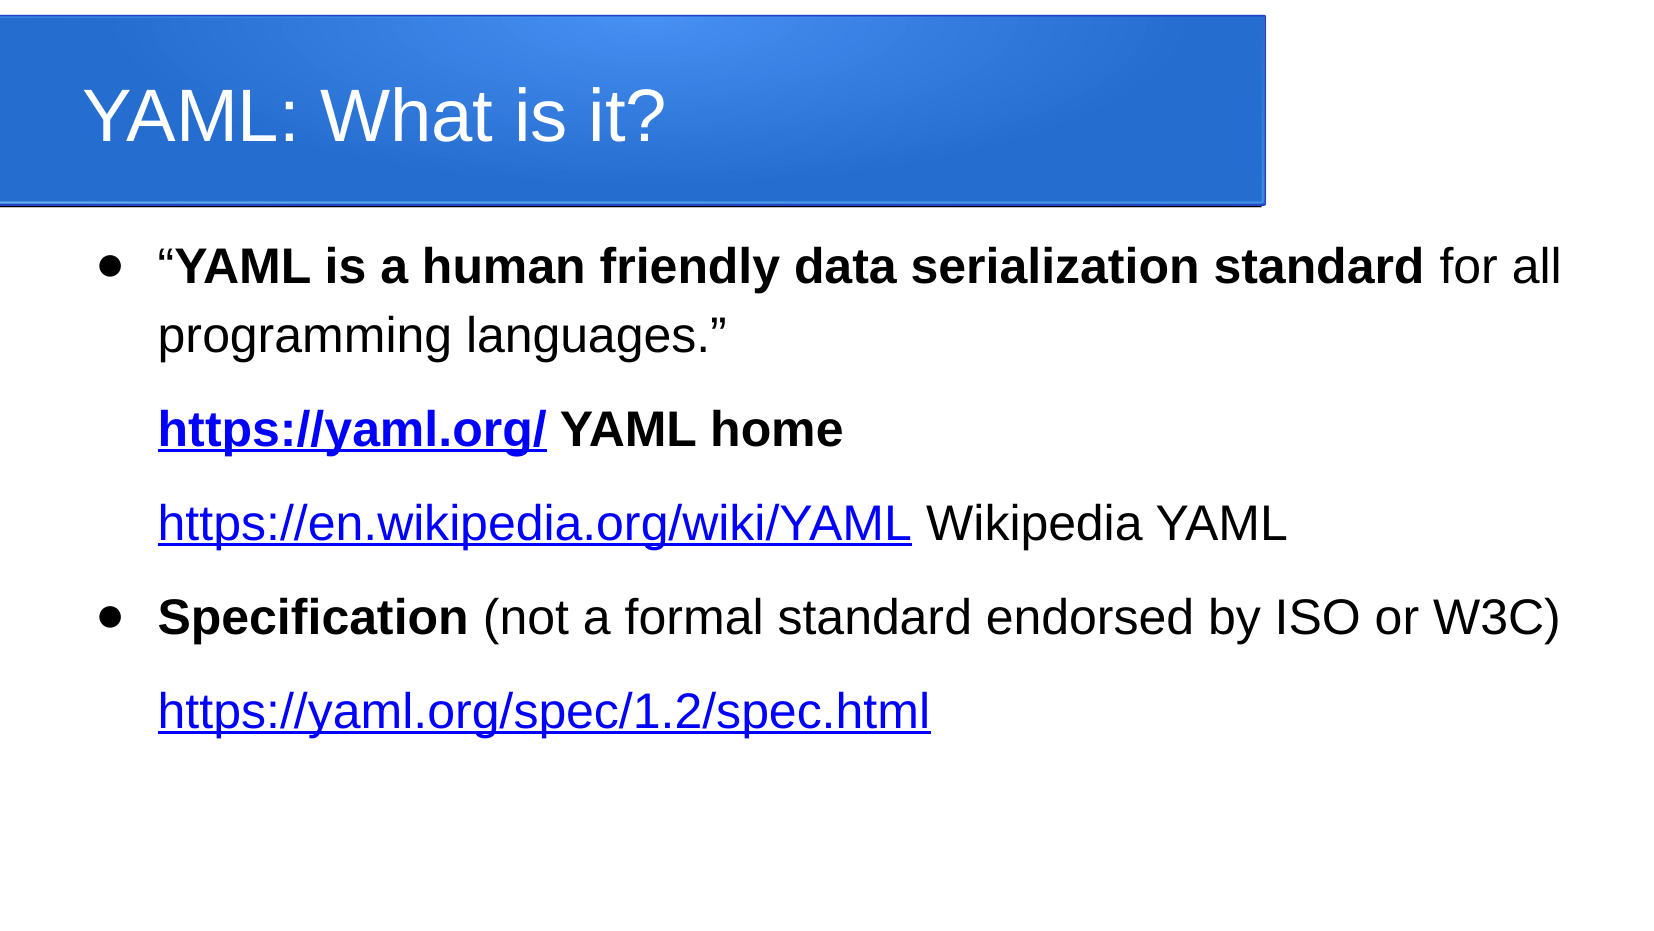

YAML: What is it?
“YAML is a human friendly data serialization standard for all programming languages.”
https://yaml.org/ YAML home
https://en.wikipedia.org/wiki/YAML Wikipedia YAML
Specification (not a formal standard endorsed by ISO or W3C)
https://yaml.org/spec/1.2/spec.html